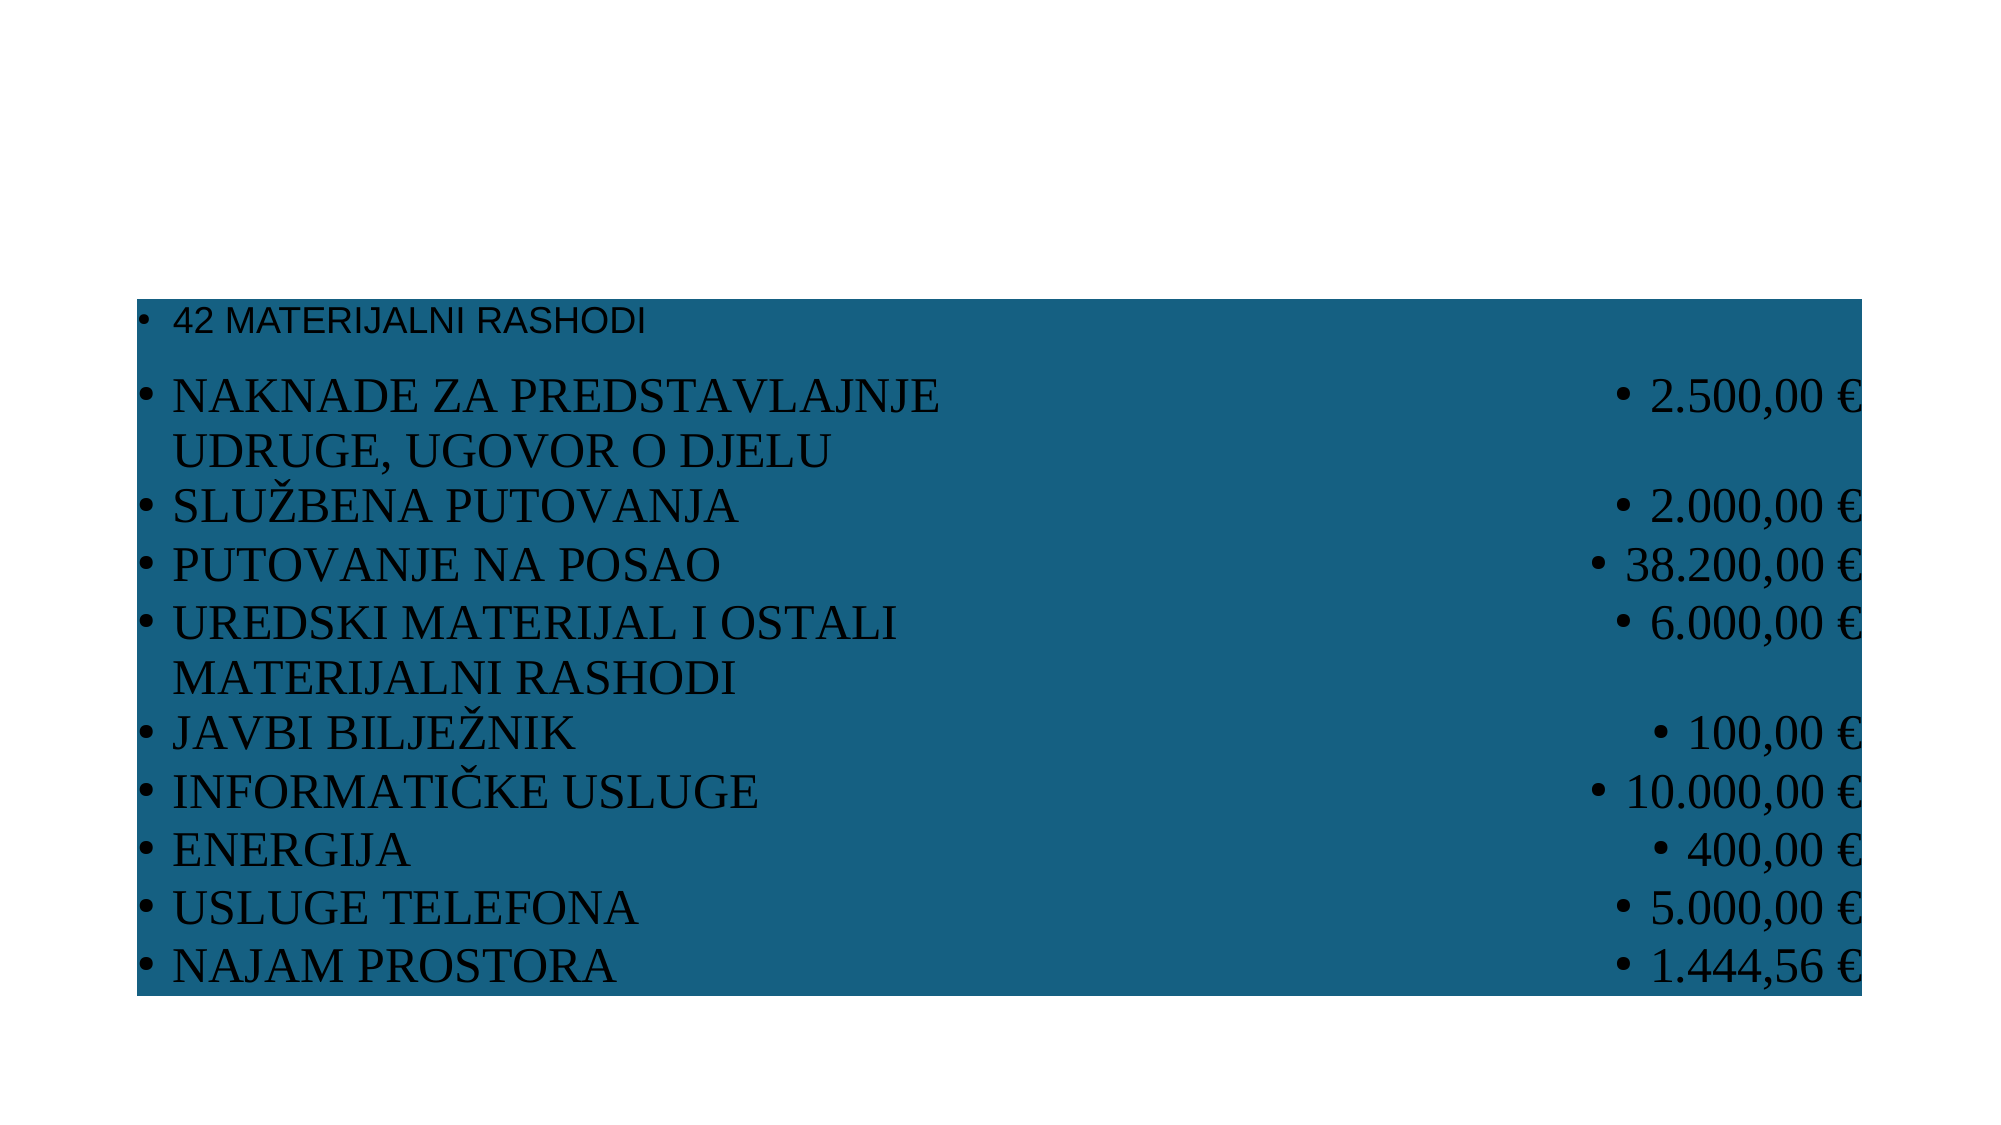

| 42 MATERIJALNI RASHODI | |
| --- | --- |
| NAKNADE ZA PREDSTAVLAJNJE UDRUGE, UGOVOR O DJELU | 2.500,00 € |
| SLUŽBENA PUTOVANJA | 2.000,00 € |
| PUTOVANJE NA POSAO | 38.200,00 € |
| UREDSKI MATERIJAL I OSTALI MATERIJALNI RASHODI | 6.000,00 € |
| JAVBI BILJEŽNIK | 100,00 € |
| INFORMATIČKE USLUGE | 10.000,00 € |
| ENERGIJA | 400,00 € |
| USLUGE TELEFONA | 5.000,00 € |
| NAJAM PROSTORA | 1.444,56 € |